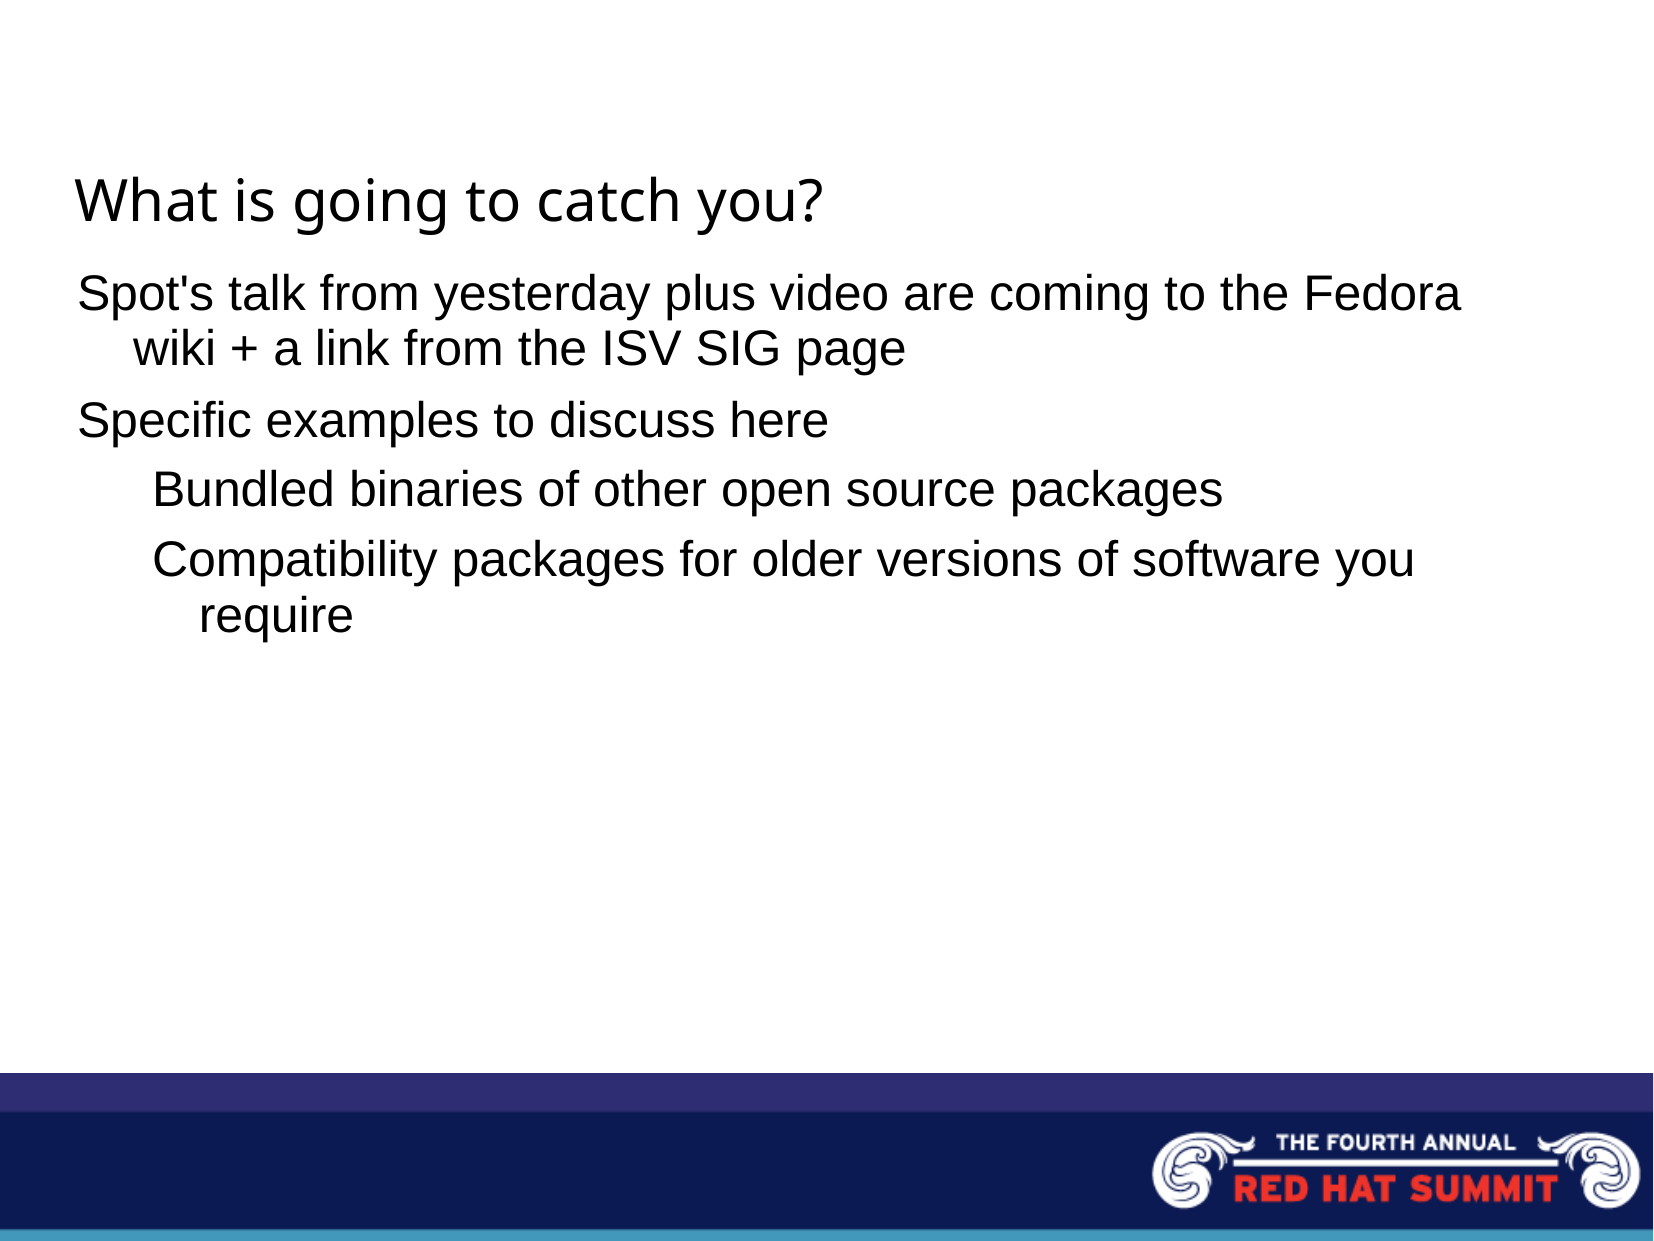

# What is going to catch you?
Spot's talk from yesterday plus video are coming to the Fedora wiki + a link from the ISV SIG page
Specific examples to discuss here
Bundled binaries of other open source packages
Compatibility packages for older versions of software you require